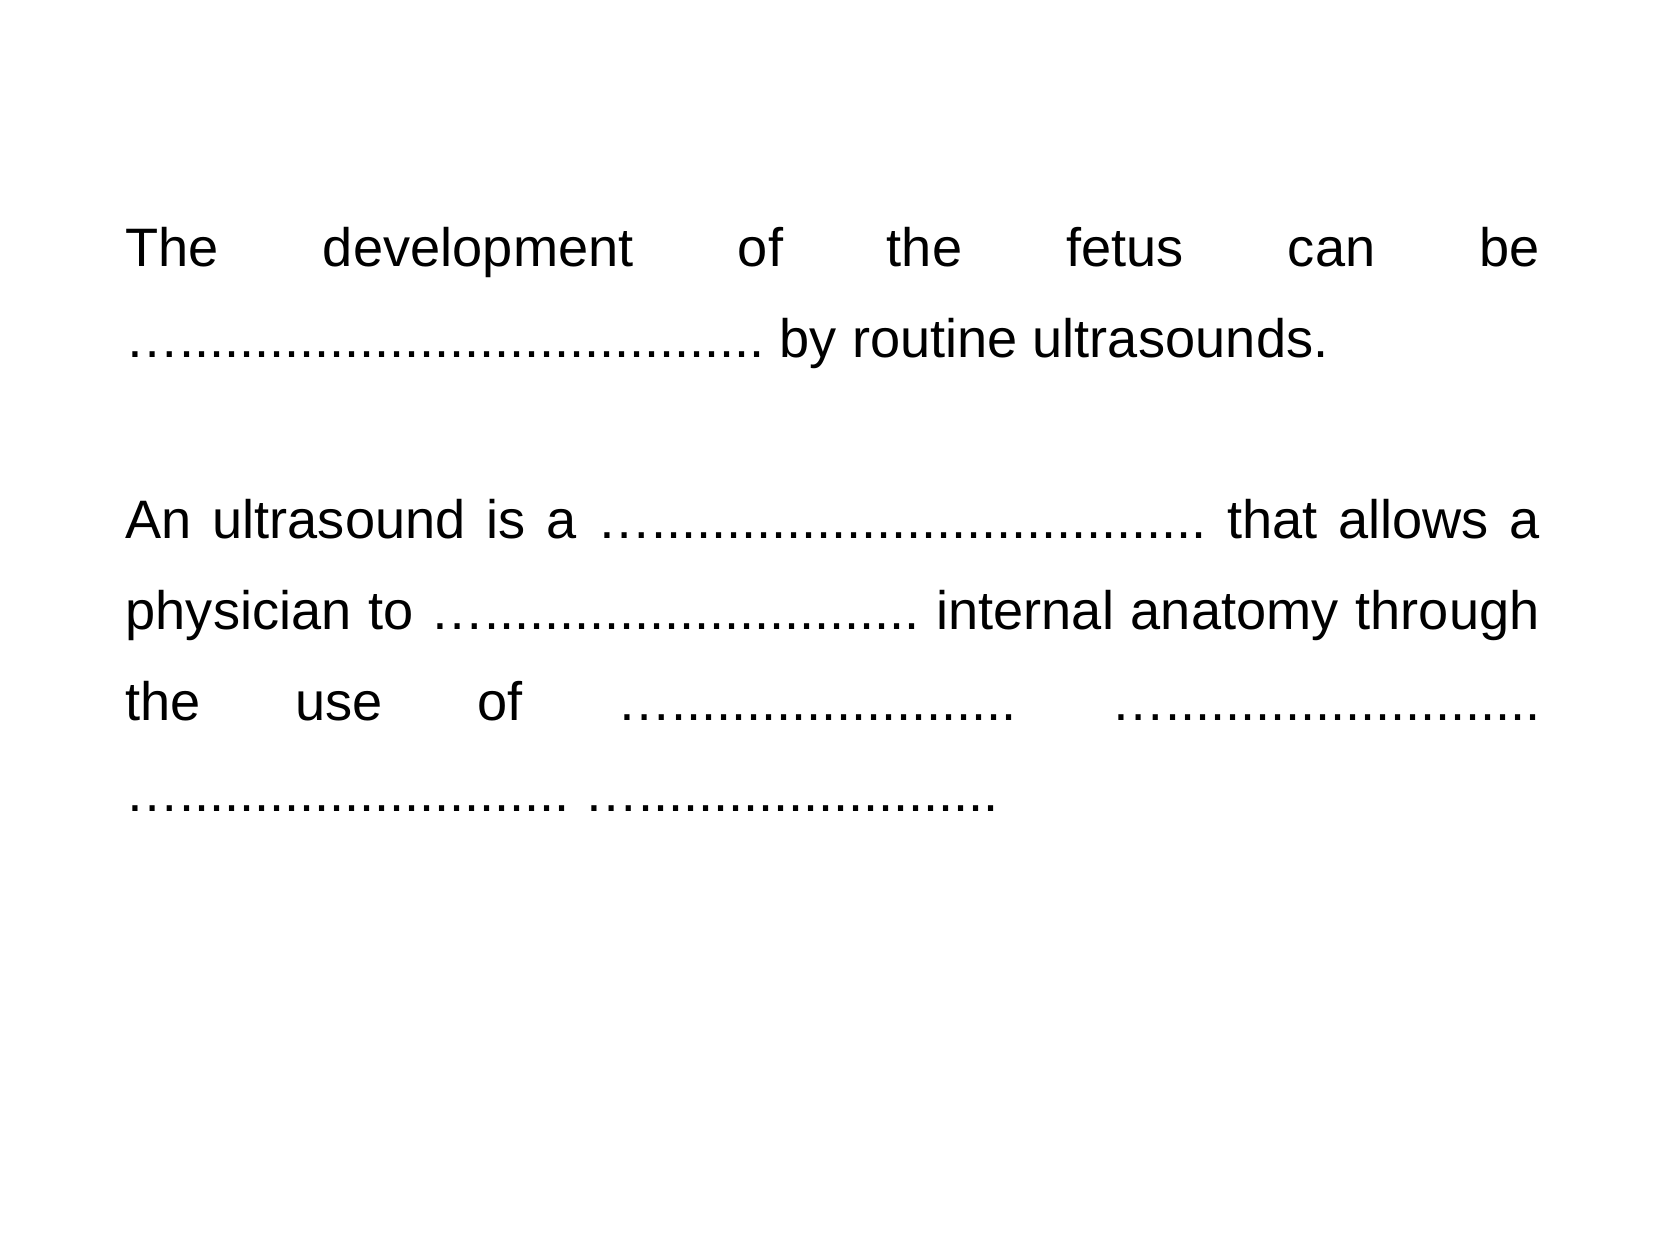

The development of the fetus can be …....................................... by routine ultrasounds.
An ultrasound is a …..................................... that allows a physician to …............................. internal anatomy through the use of …....................... …......................... ….......................... …........................